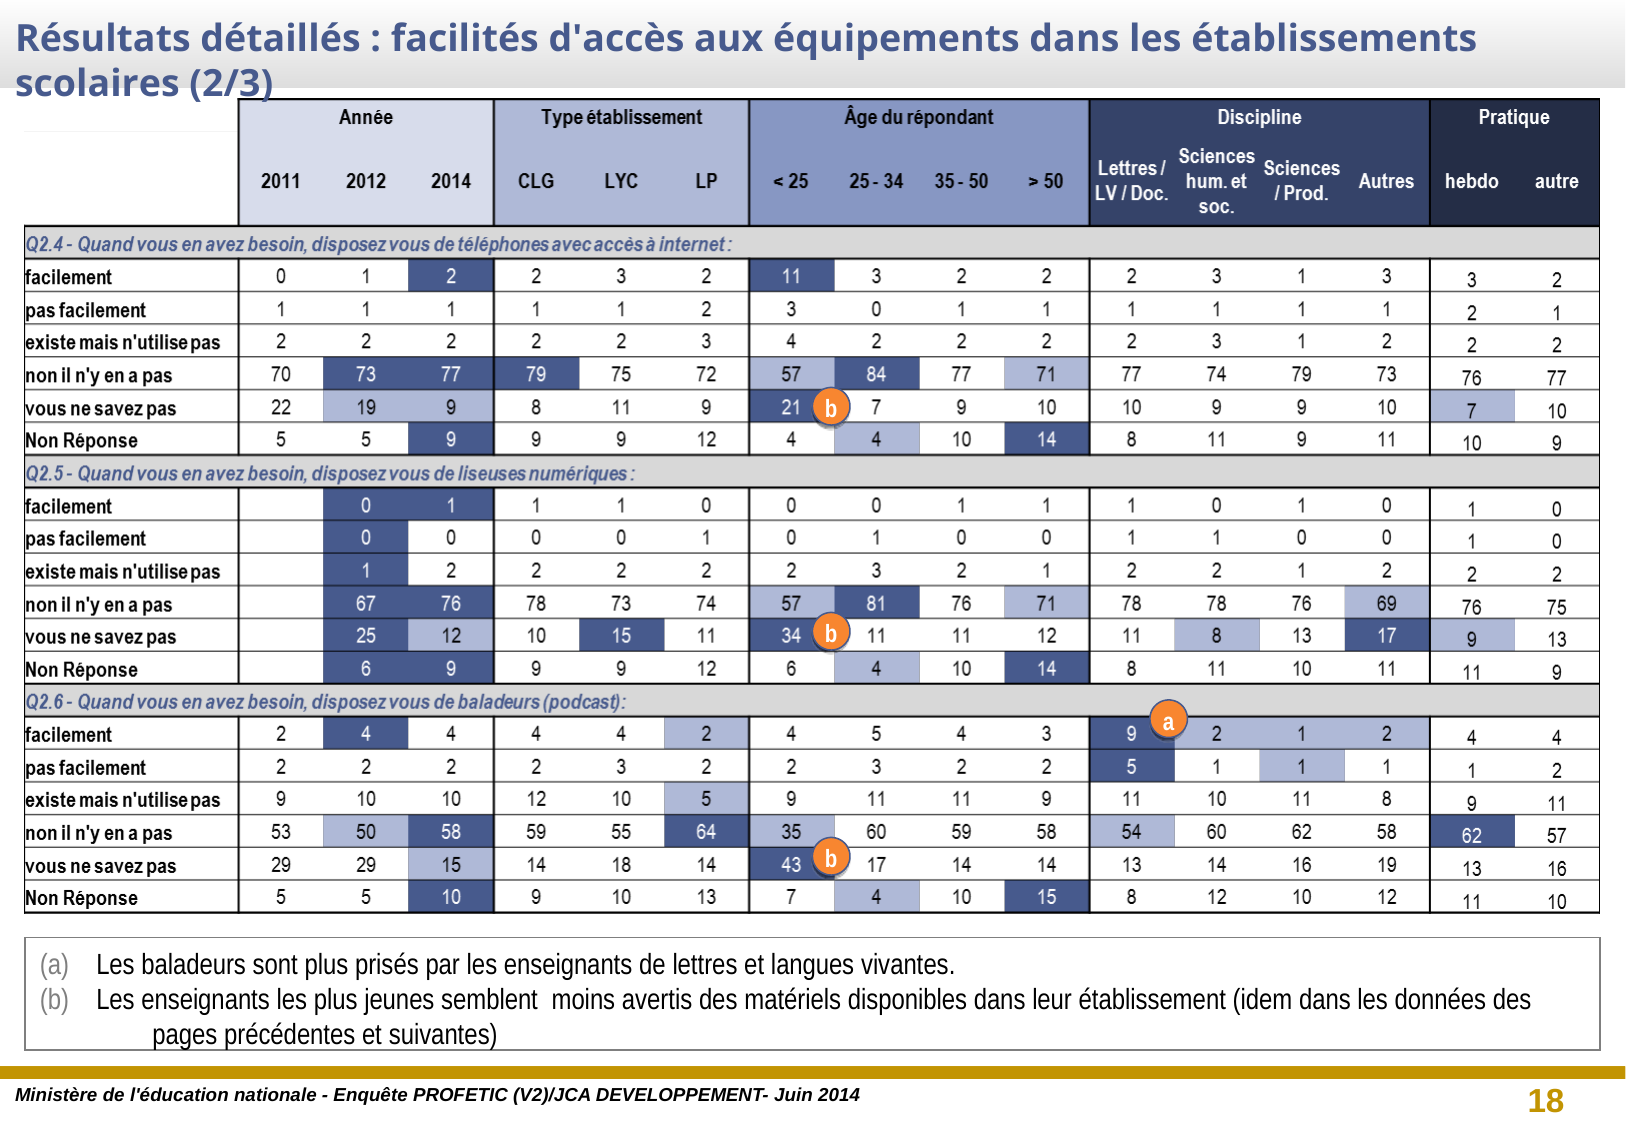

# Résultats détaillés : facilités d'accès aux équipements dans les établissements scolaires (2/3)
b
b
a
b
Les baladeurs sont plus prisés par les enseignants de lettres et langues vivantes.
Les enseignants les plus jeunes semblent moins avertis des matériels disponibles dans leur établissement (idem dans les données des pages précédentes et suivantes)
16
Ministère de l'éducation nationale - Enquête PROFETIC (V2)/JCA DEVELOPPEMENT- Juin 2014